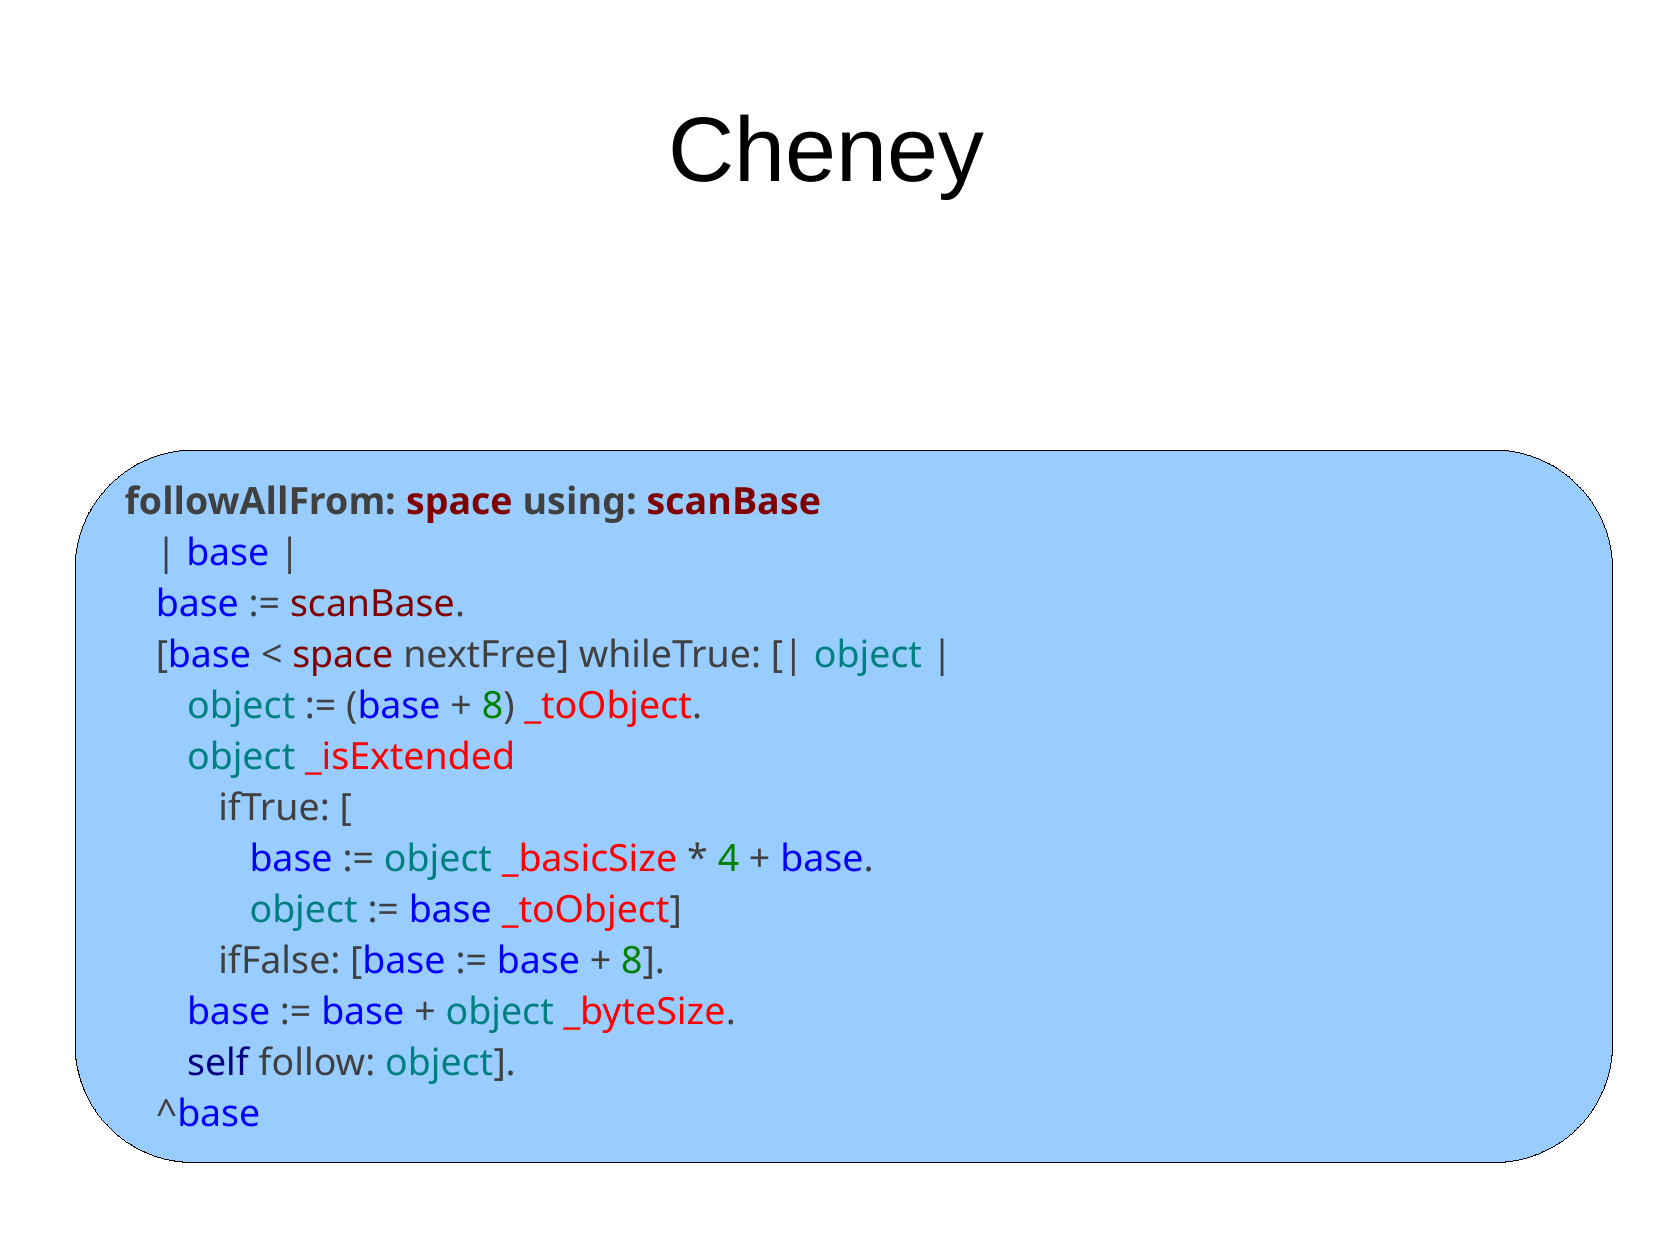

Cheney
followAllFrom: space using: scanBase
	| base |
	base := scanBase.
	[base < space nextFree] whileTrue: [| object |
		object := (base + 8) _toObject.
		object _isExtended
			ifTrue: [
				base := object _basicSize * 4 + base.
				object := base _toObject]
			ifFalse: [base := base + 8].
		base := base + object _byteSize.
		self follow: object].
	^base